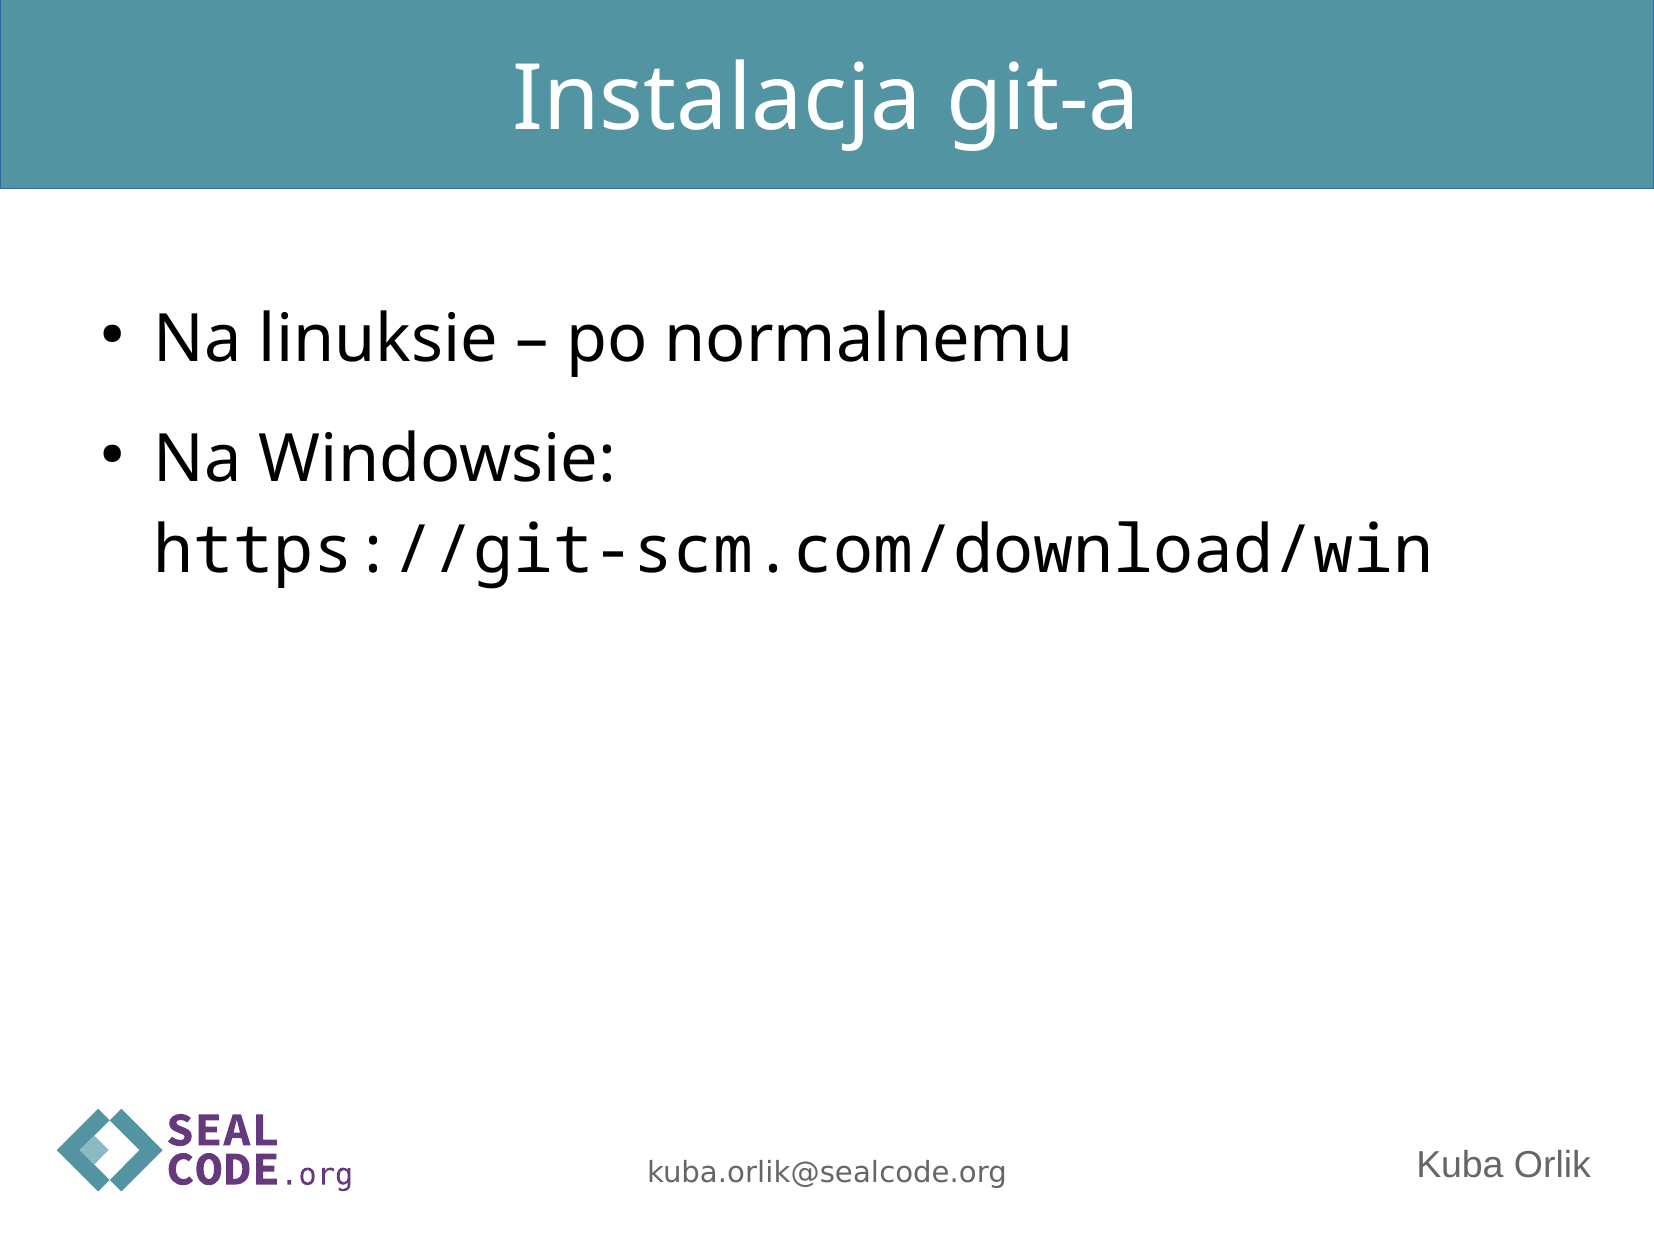

# Instalacja git-a
Na linuksie – po normalnemu
Na Windowsie: https://git-scm.com/download/win